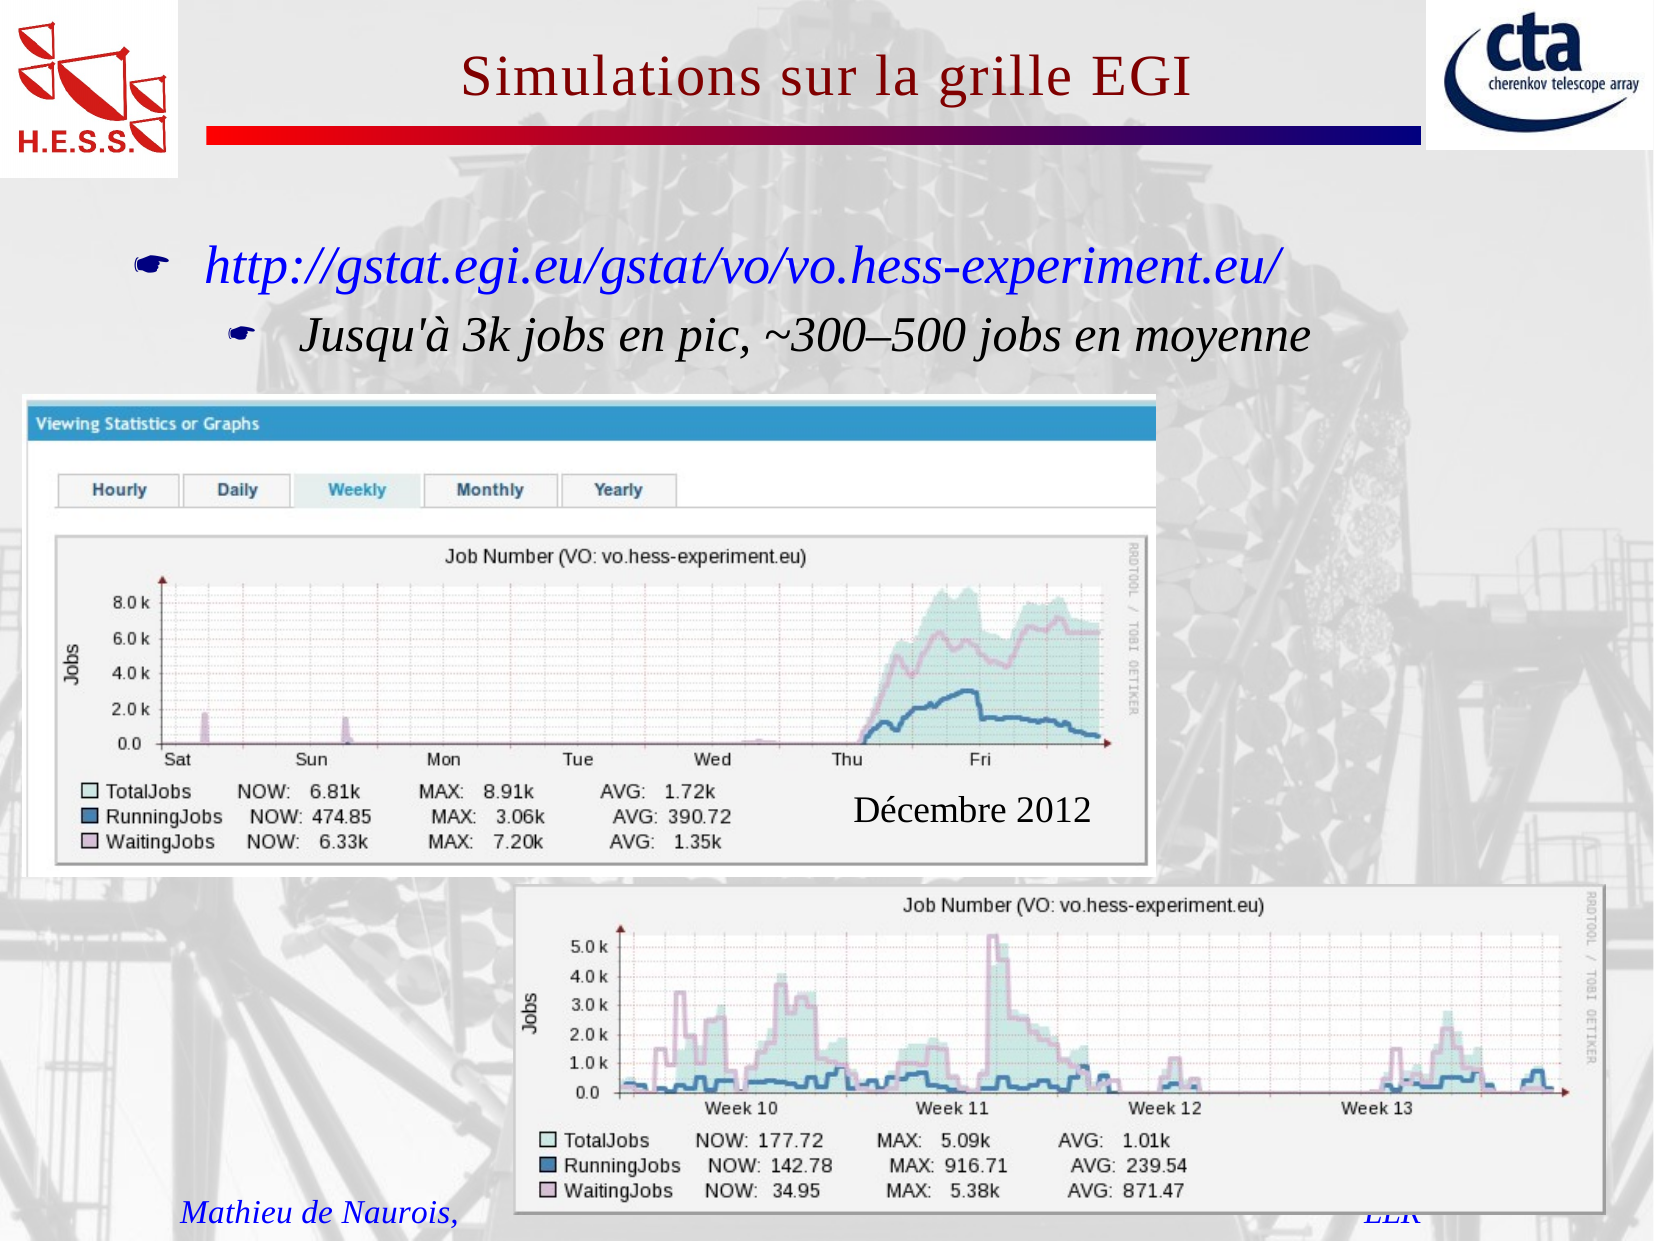

# Simulations sur la grille EGI
http://gstat.egi.eu/gstat/vo/vo.hess-experiment.eu/
Jusqu'à 3k jobs en pic, ~300–500 jobs en moyenne
Décembre 2012